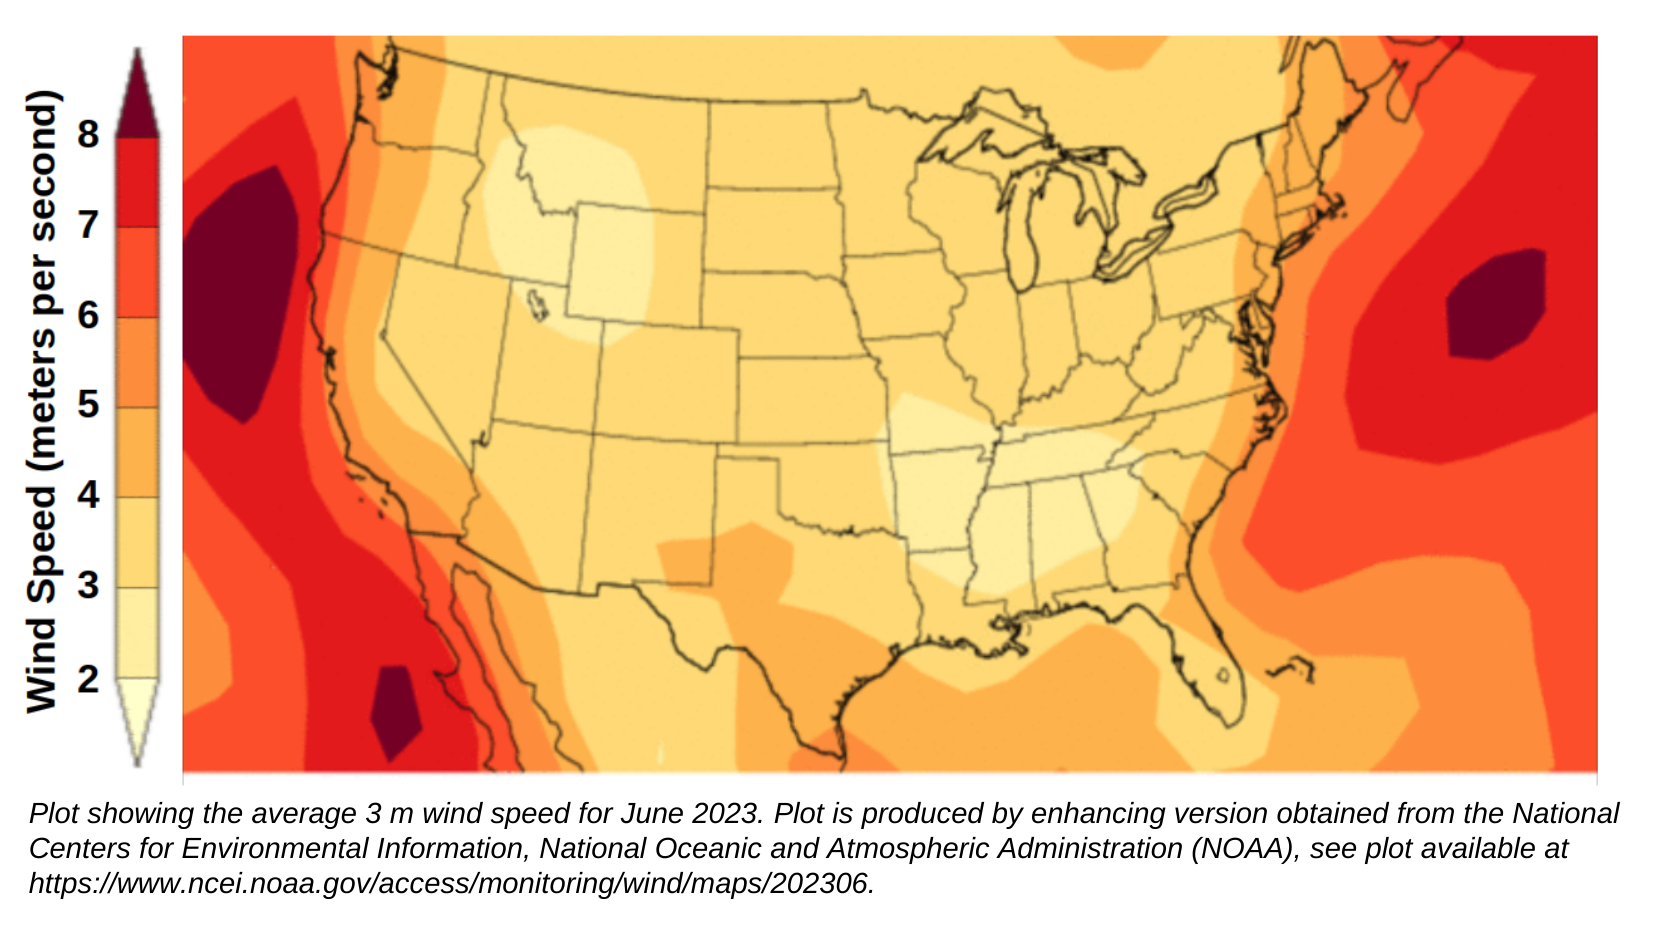

Plot showing the average 3 m wind speed for June 2023. Plot is produced by enhancing version obtained from the National Centers for Environmental Information, National Oceanic and Atmospheric Administration (NOAA), see plot available at https://www.ncei.noaa.gov/access/monitoring/wind/maps/202306.